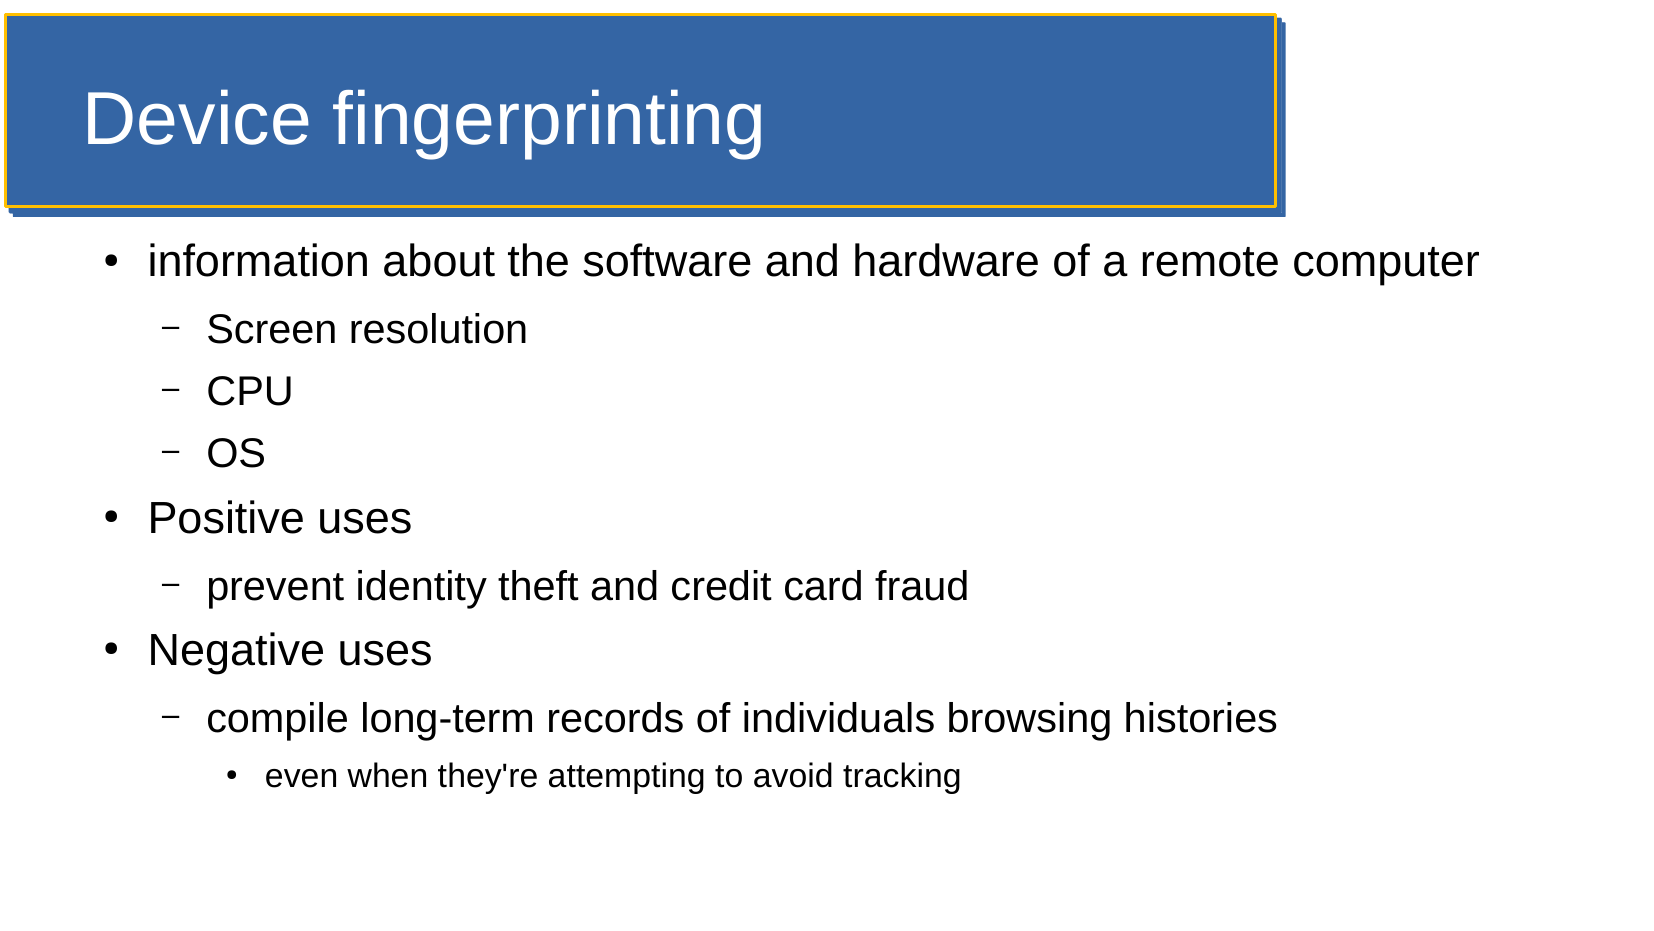

# Device fingerprinting
information about the software and hardware of a remote computer
Screen resolution
CPU
OS
Positive uses
prevent identity theft and credit card fraud
Negative uses
compile long-term records of individuals browsing histories
even when they're attempting to avoid tracking